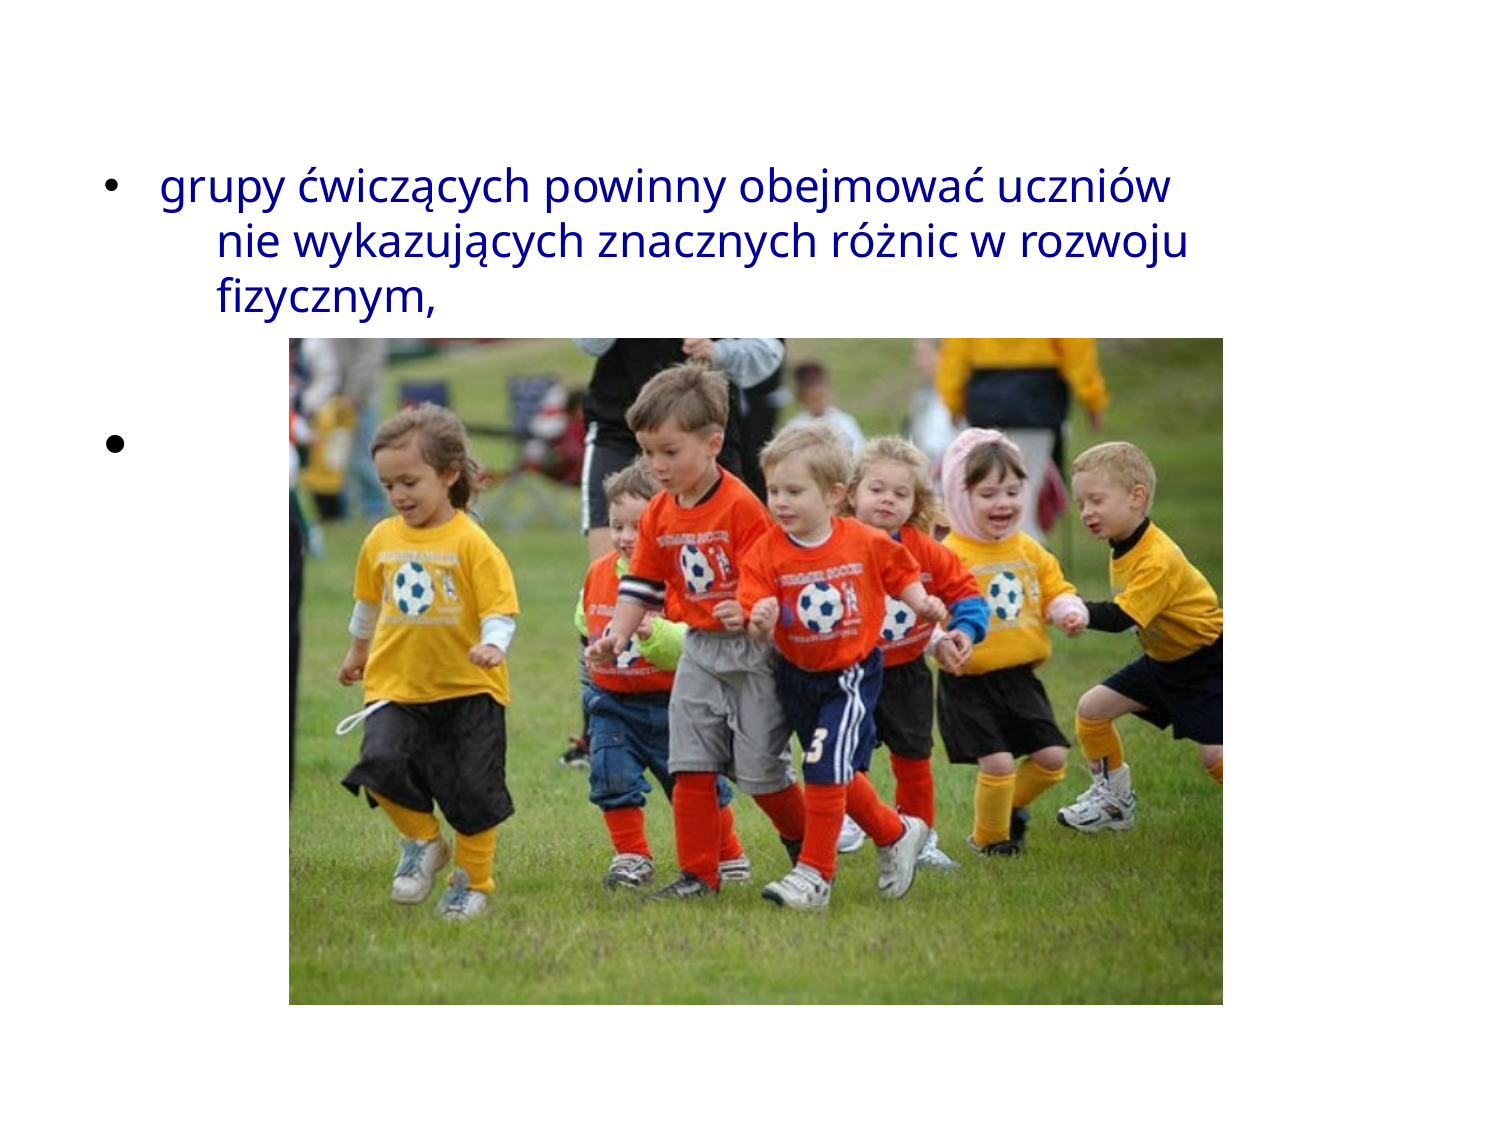

# grupy ćwiczących powinny obejmować uczniów nie wykazujących znacznych różnic w rozwoju fizycznym,